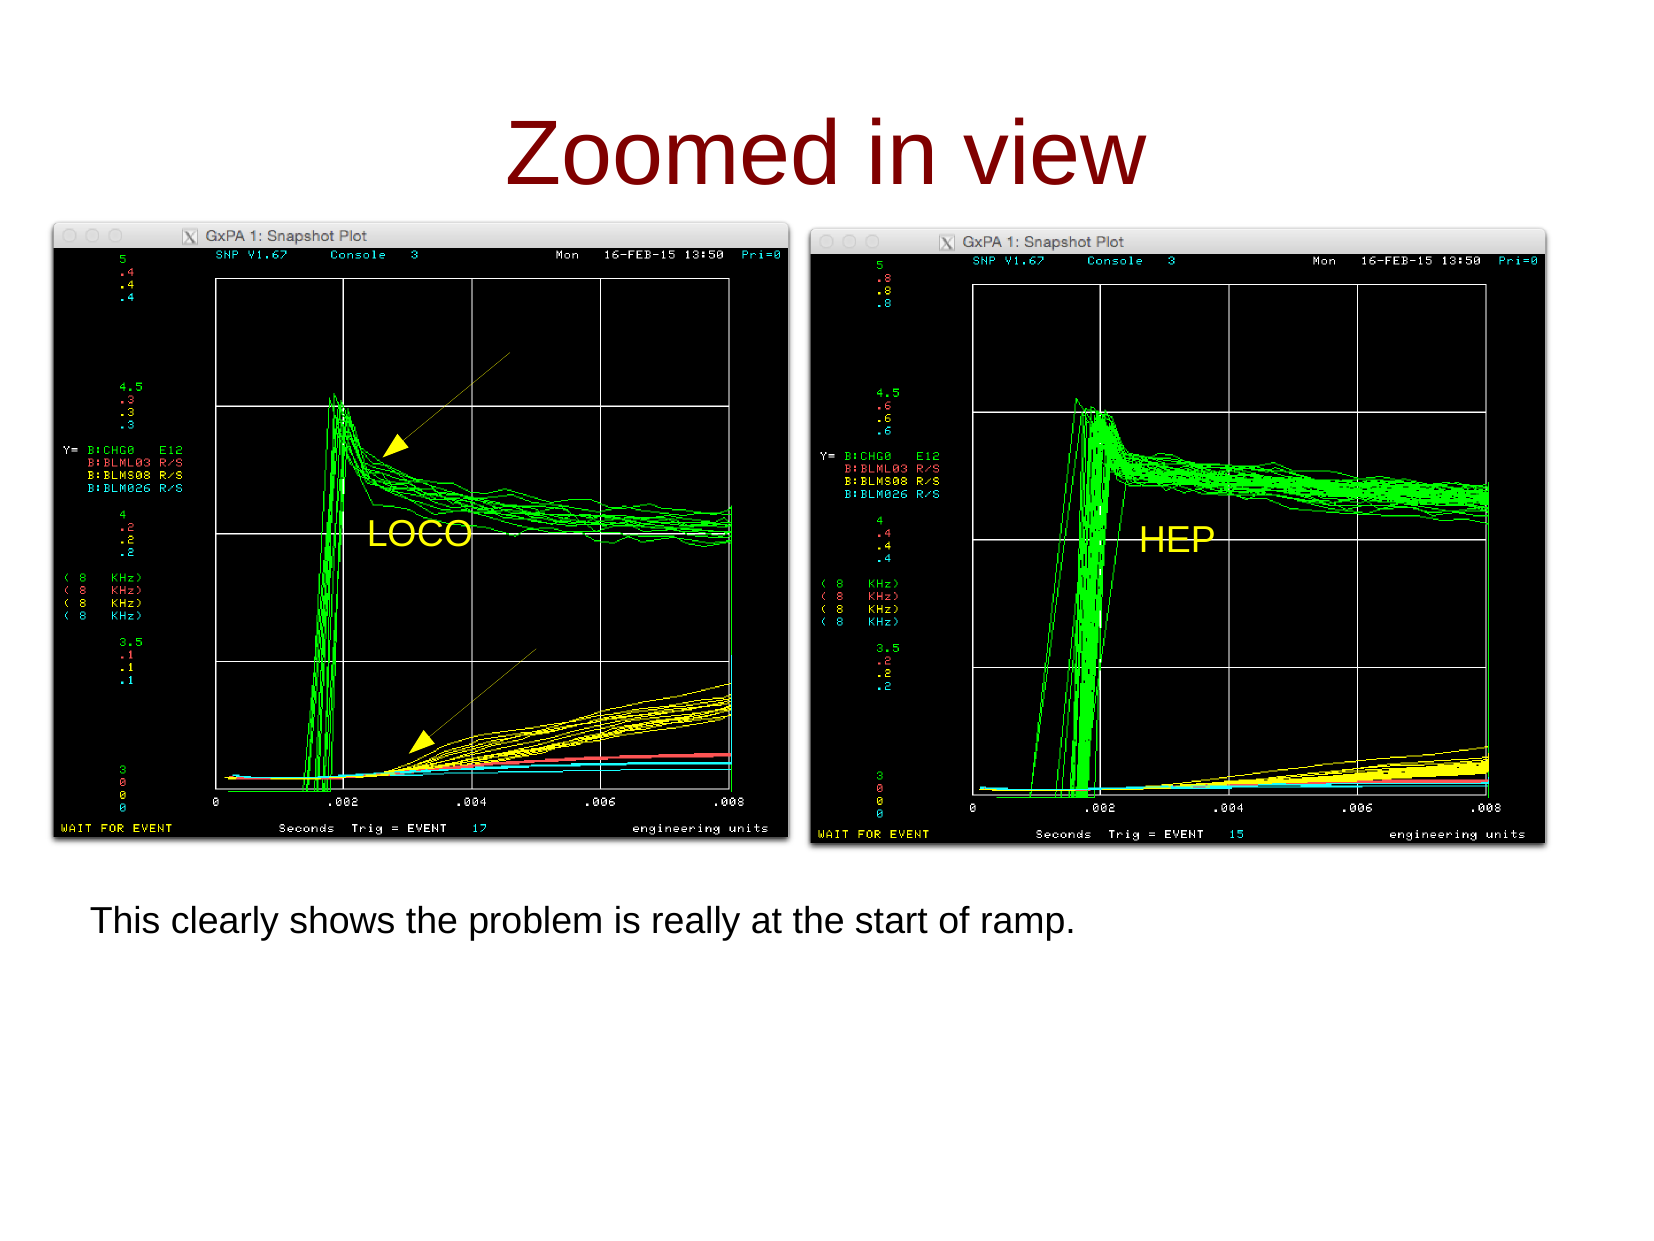

# Zoomed in view
LOCO
HEP
This clearly shows the problem is really at the start of ramp.